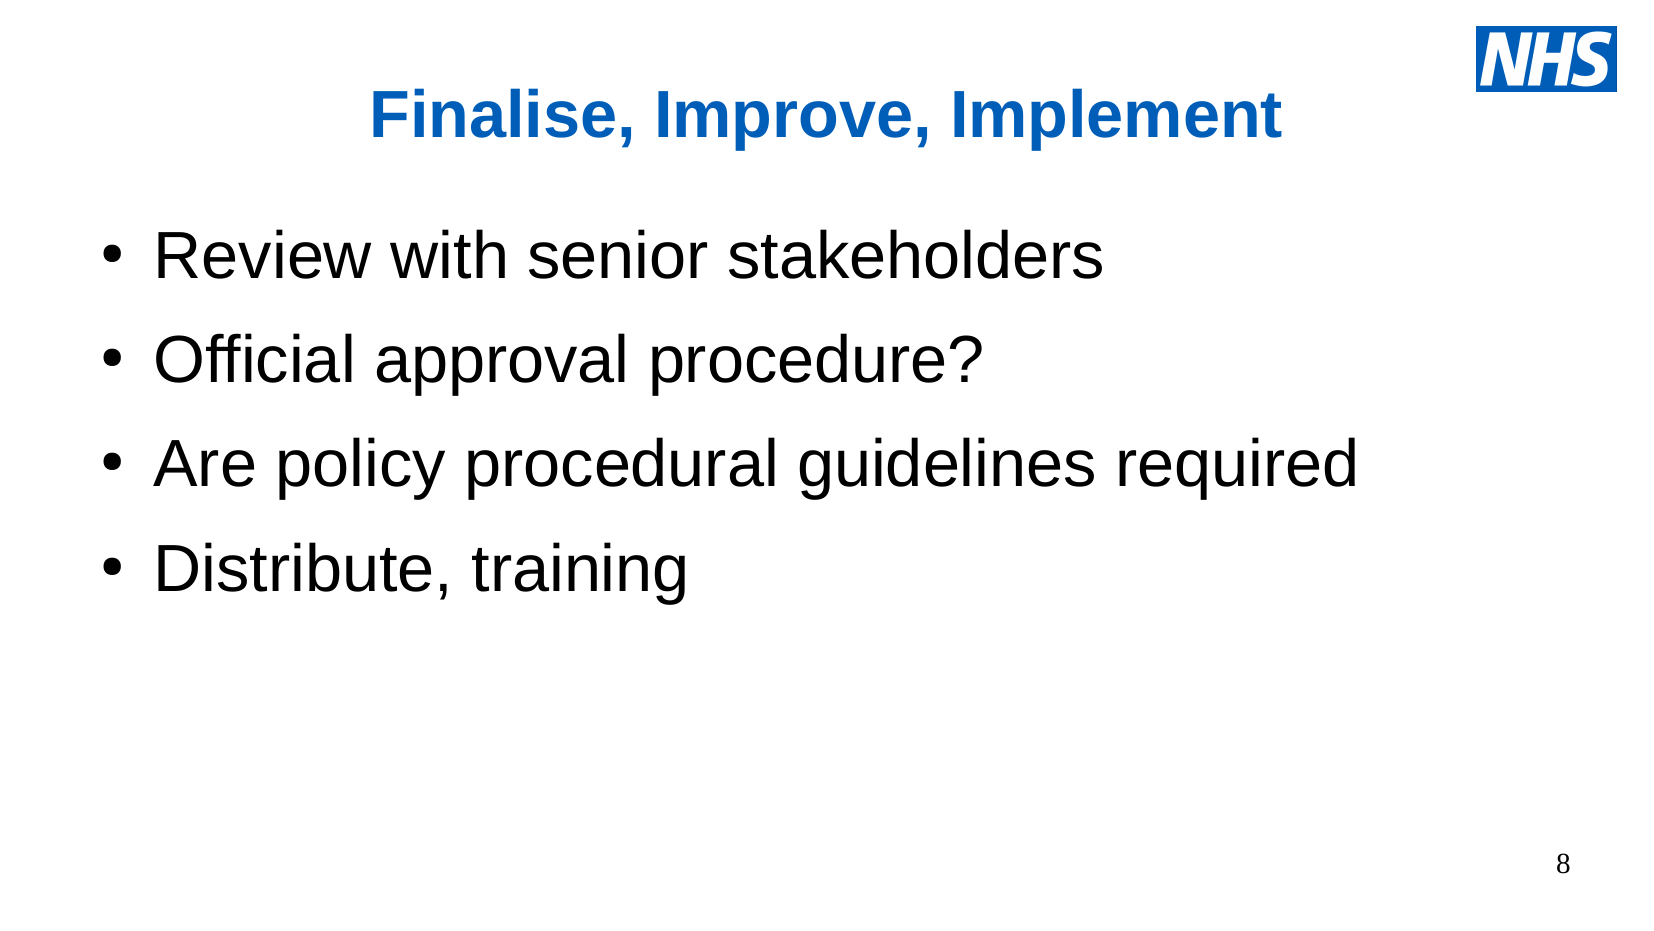

# Finalise, Improve, Implement
Review with senior stakeholders
Official approval procedure?
Are policy procedural guidelines required
Distribute, training
8